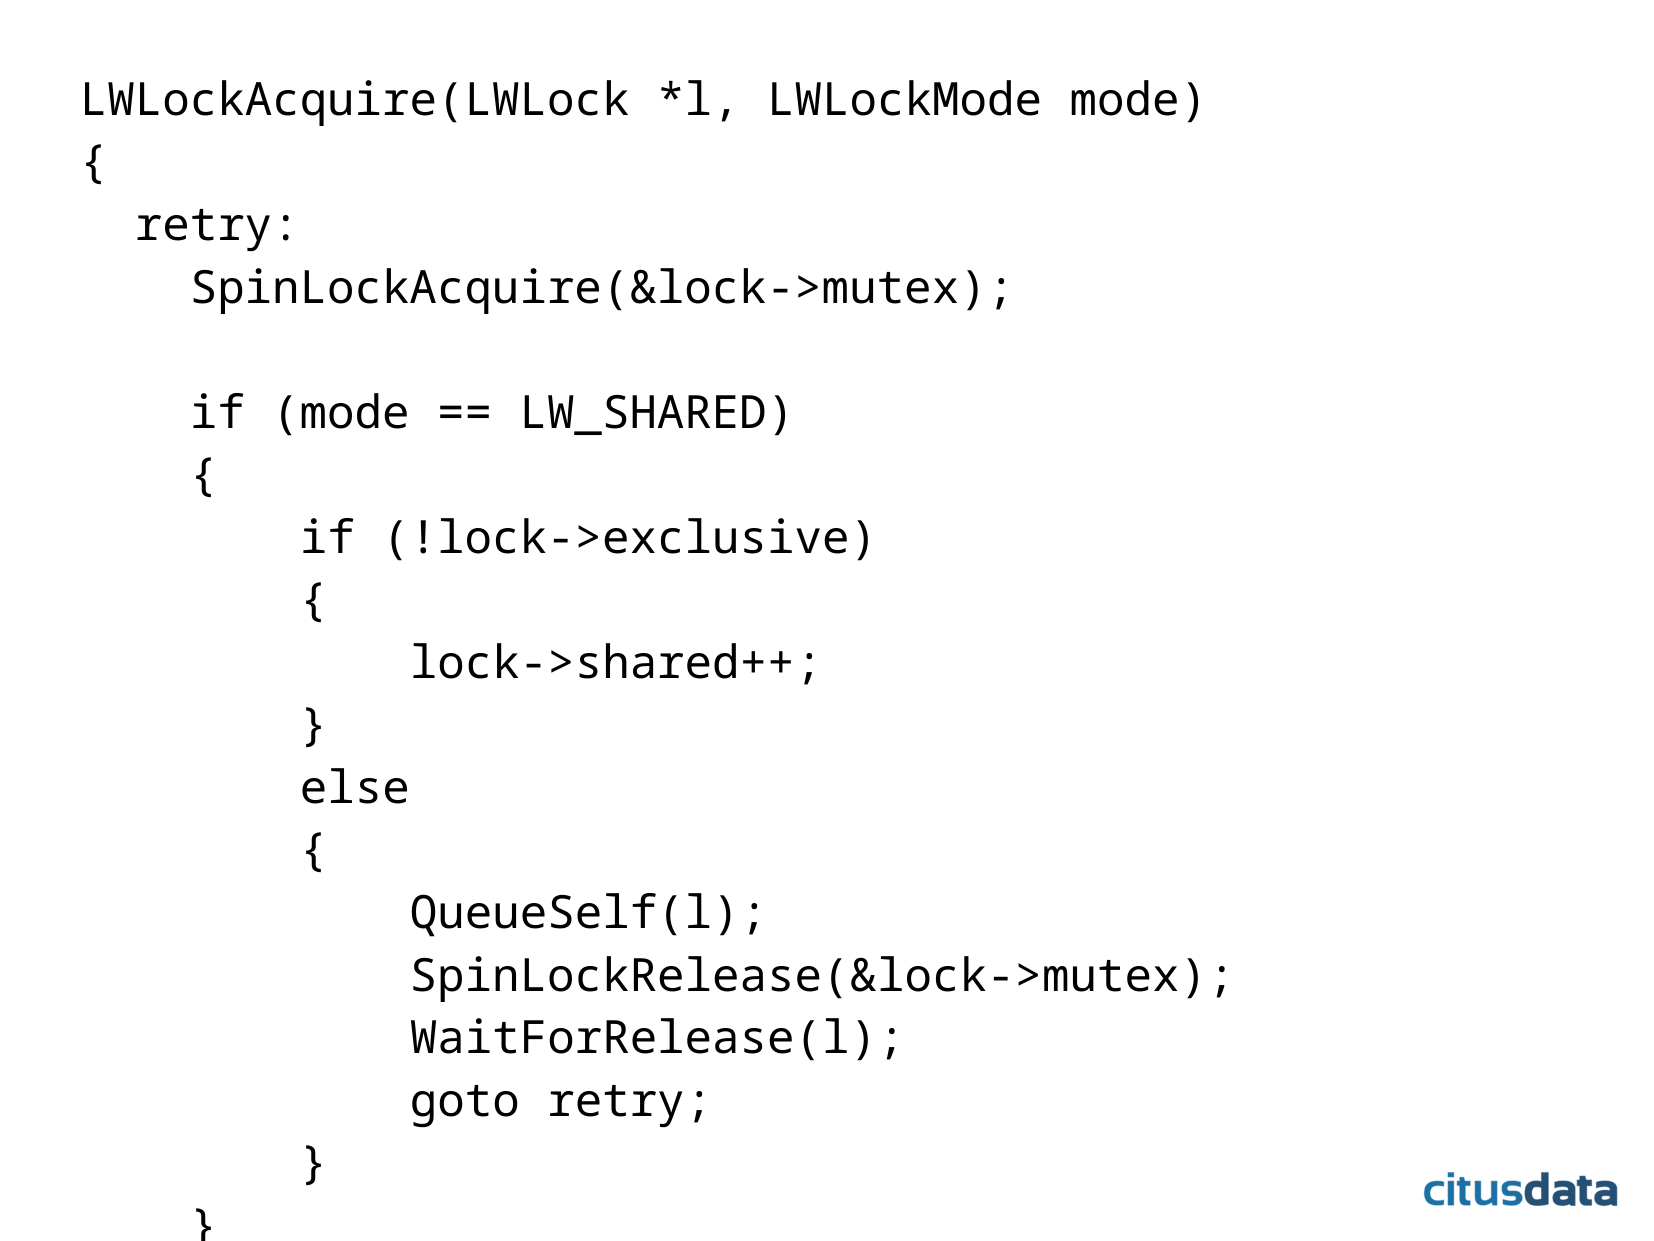

LWLockAcquire(LWLock *l, LWLockMode mode​)
{
 retry:
 SpinLockAcquire(&lock->mutex);
 if (mode == LW_SHARED)
 {
 if (!lock->exclusive)
 {
 lock->shared++;
 }
 else
 {
 QueueSelf(l);
 SpinLockRelease(&lock->mutex);
 WaitForRelease(l);
 goto retry;
 }
 }
 ...
 SpinLockRelease(&lock->mutex);
}